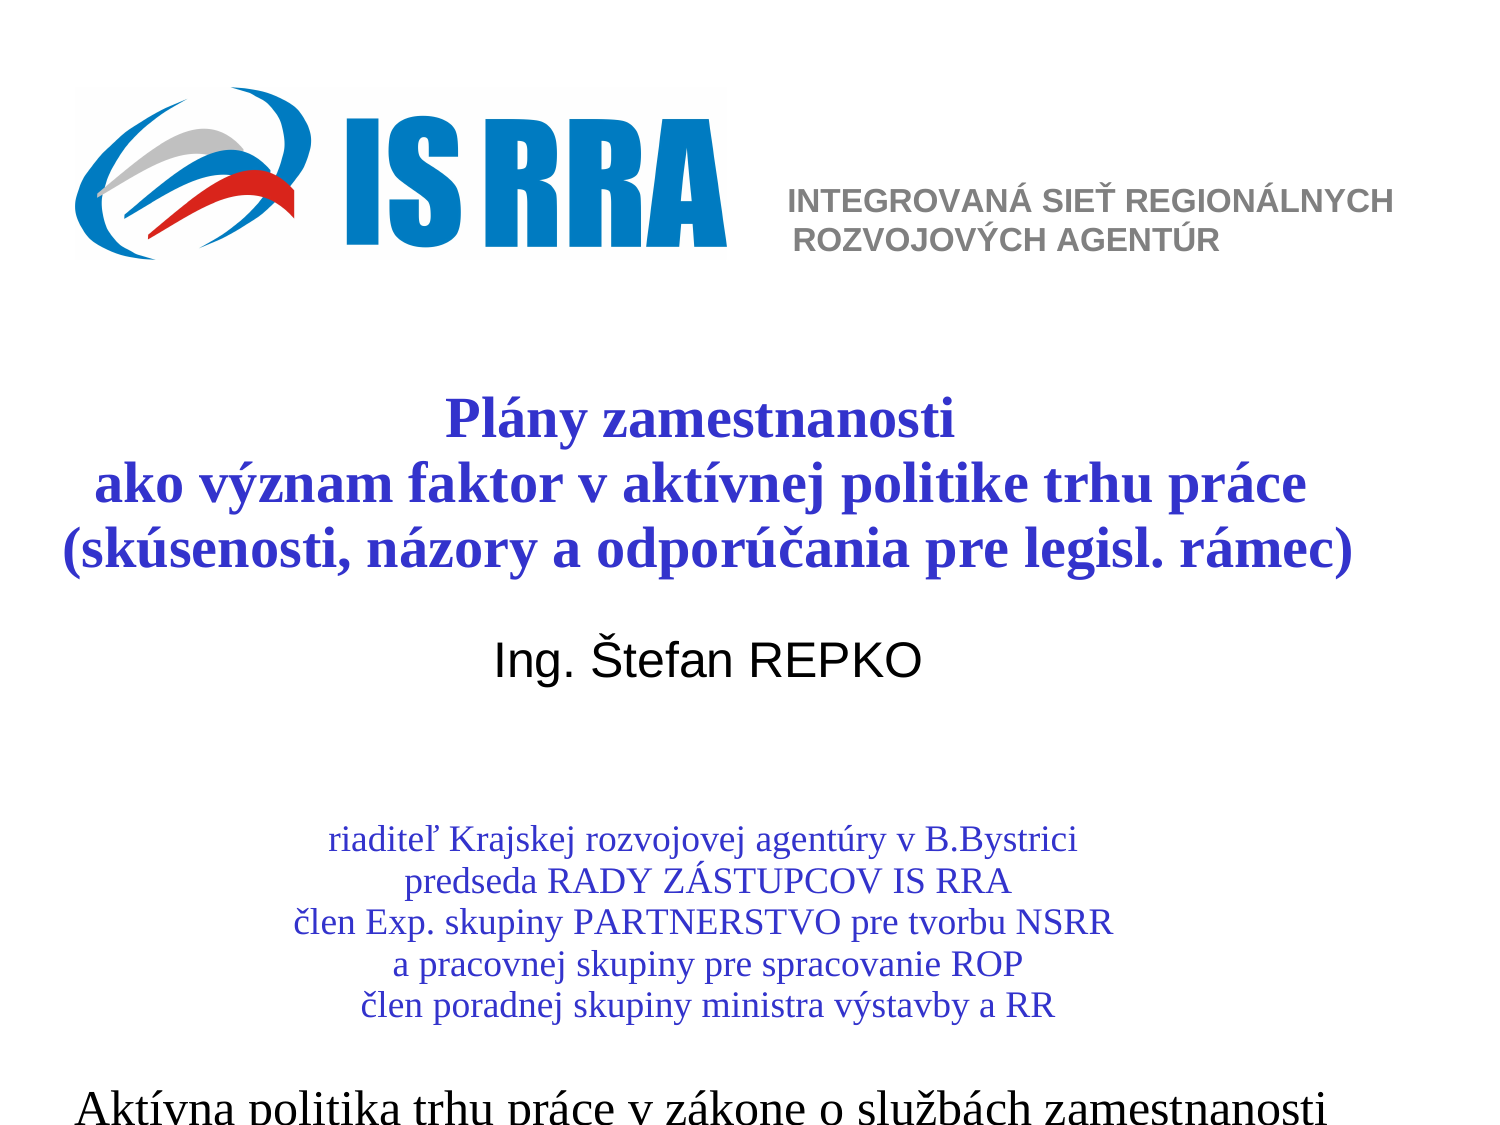

INTEGROVANÁ SIEŤ REGIONÁLNYCH
					 ROZVOJOVÝCH AGENTÚR
Plány zamestnanosti
ako význam faktor v aktívnej politike trhu práce
(skúsenosti, názory a odporúčania pre legisl. rámec)
Ing. Štefan REPKO
riaditeľ Krajskej rozvojovej agentúry v B.Bystrici
predseda RADY ZÁSTUPCOV IS RRA
člen Exp. skupiny PARTNERSTVO pre tvorbu NSRR
a pracovnej skupiny pre spracovanie ROP
člen poradnej skupiny ministra výstavby a RR
Aktívna politika trhu práce v zákone o službách zamestnanosti
Bratsilava, 15.júna 2007